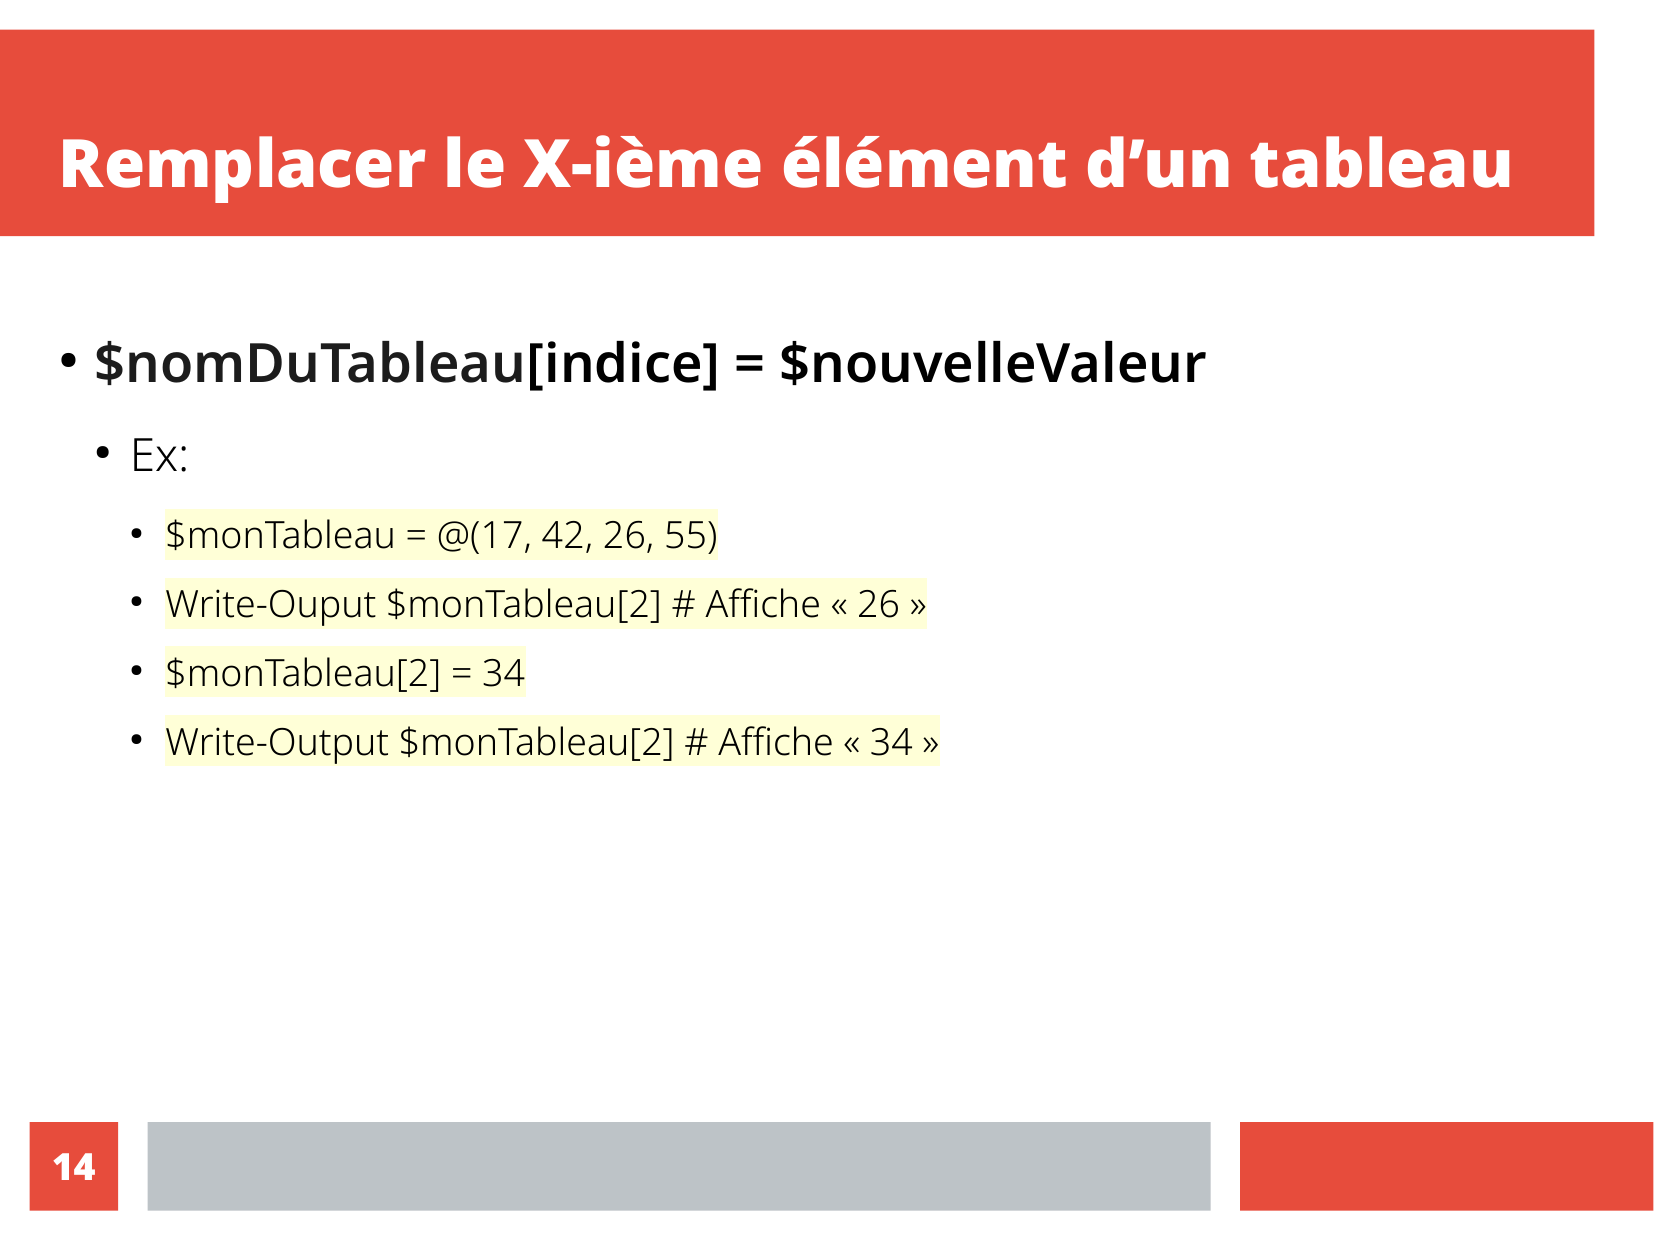

# Remplacer le X-ième élément d’un tableau
$nomDuTableau[indice] = $nouvelleValeur
Ex:
$monTableau = @(17, 42, 26, 55)
Write-Ouput $monTableau[2] # Affiche « 26 »
$monTableau[2] = 34
Write-Output $monTableau[2] # Affiche « 34 »
14